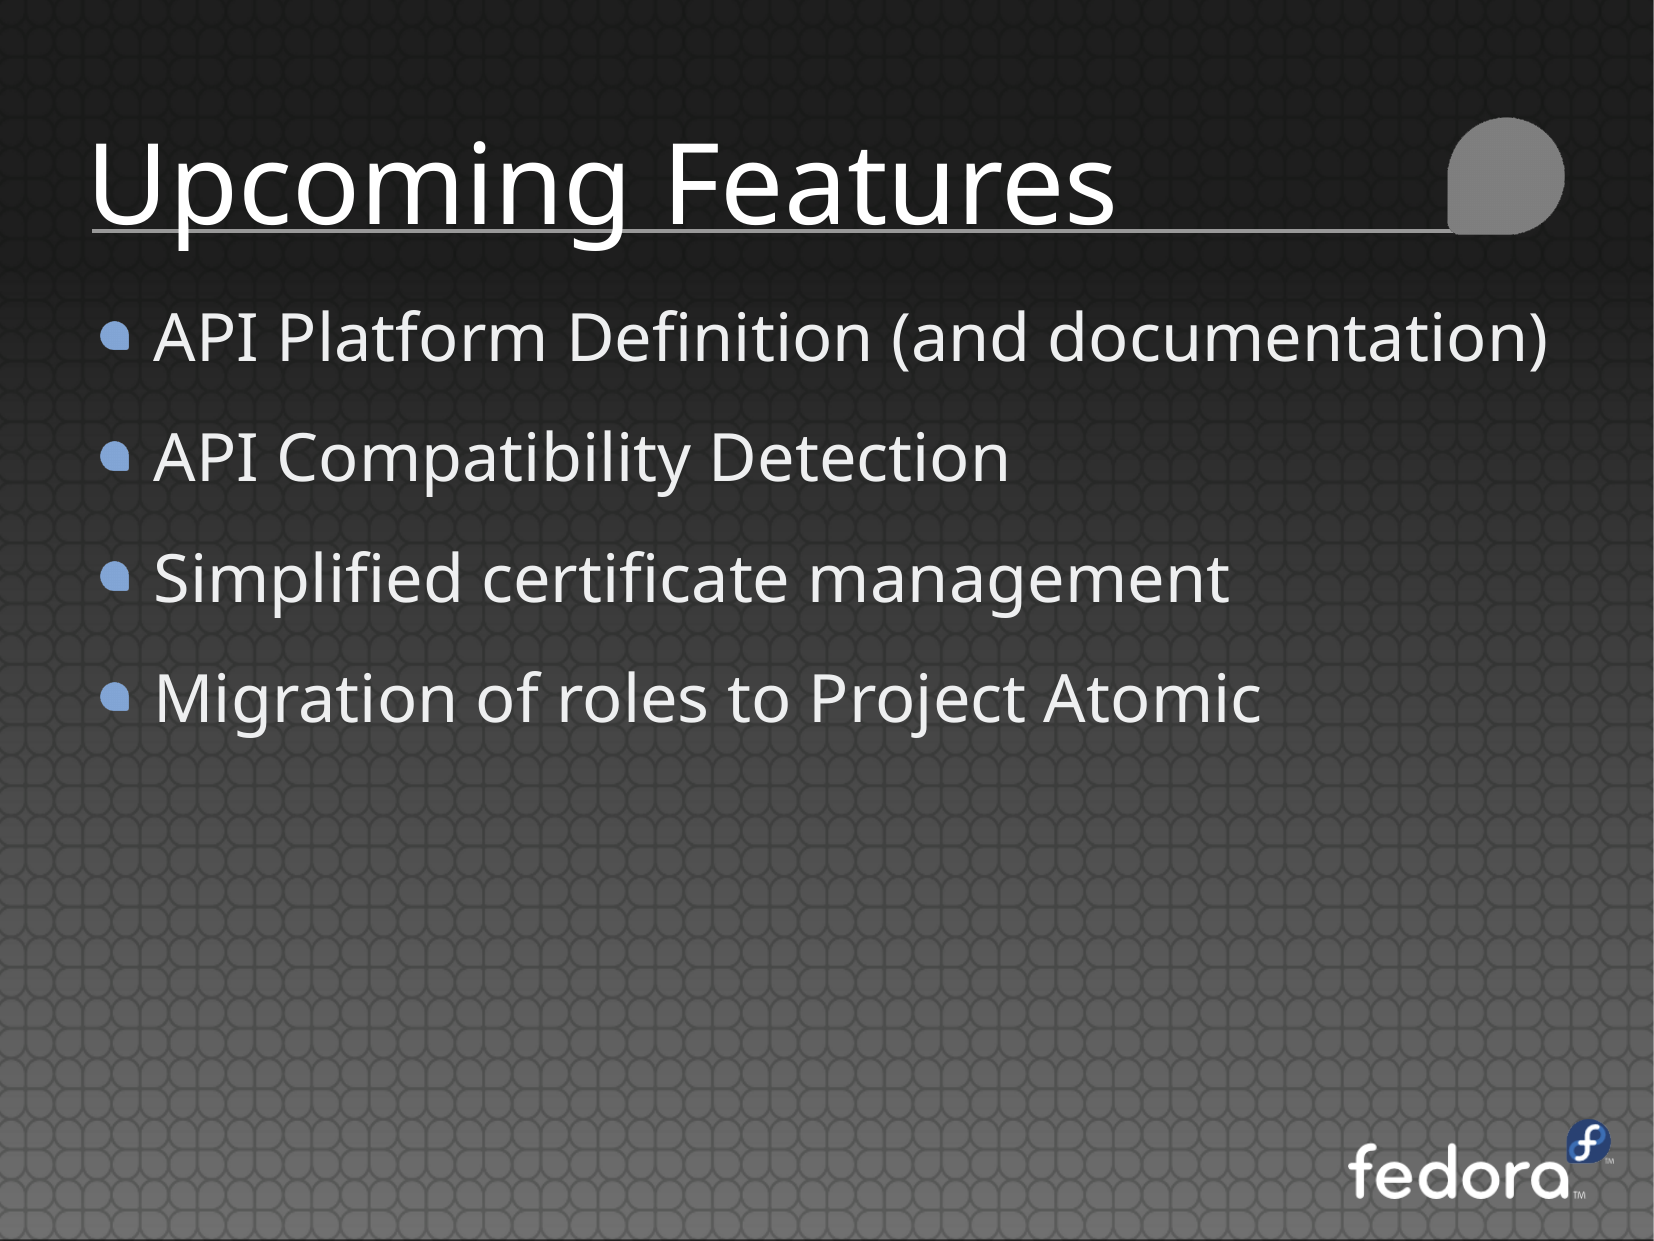

# Upcoming Features
API Platform Definition (and documentation)
API Compatibility Detection
Simplified certificate management
Migration of roles to Project Atomic